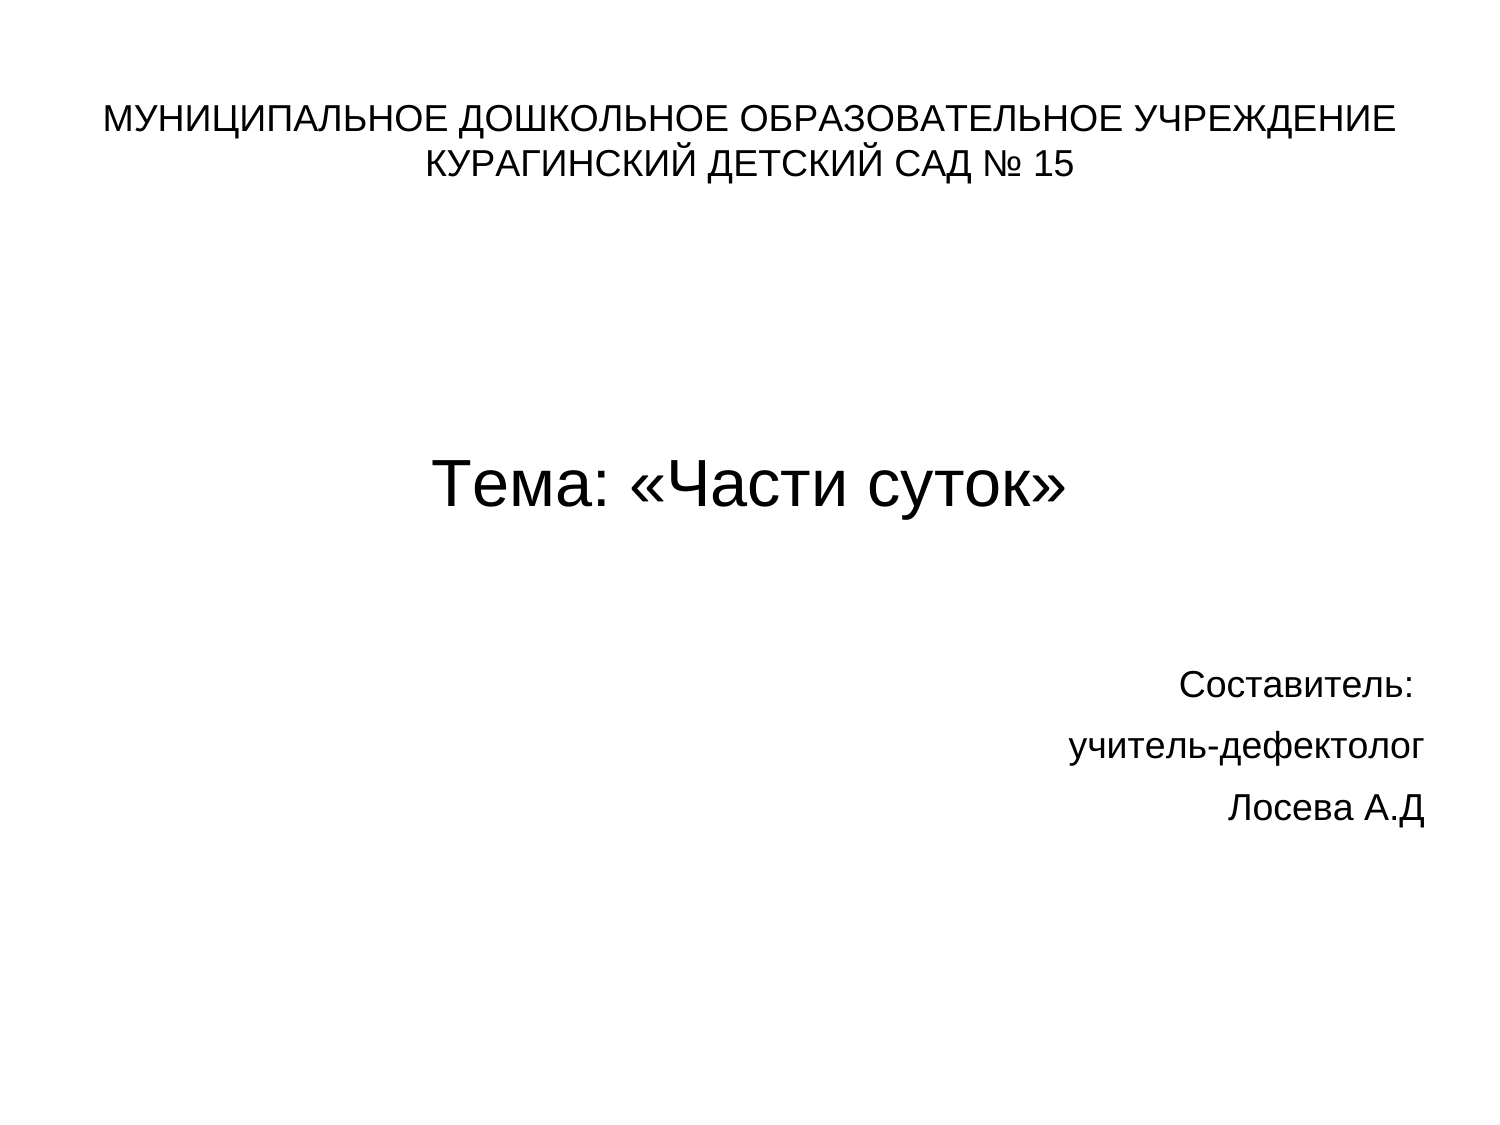

# МУНИЦИПАЛЬНОЕ ДОШКОЛЬНОЕ ОБРАЗОВАТЕЛЬНОЕ УЧРЕЖДЕНИЕ КУРАГИНСКИЙ ДЕТСКИЙ САД № 15
Тема: «Части суток»
Составитель:
учитель-дефектолог
Лосева А.Д